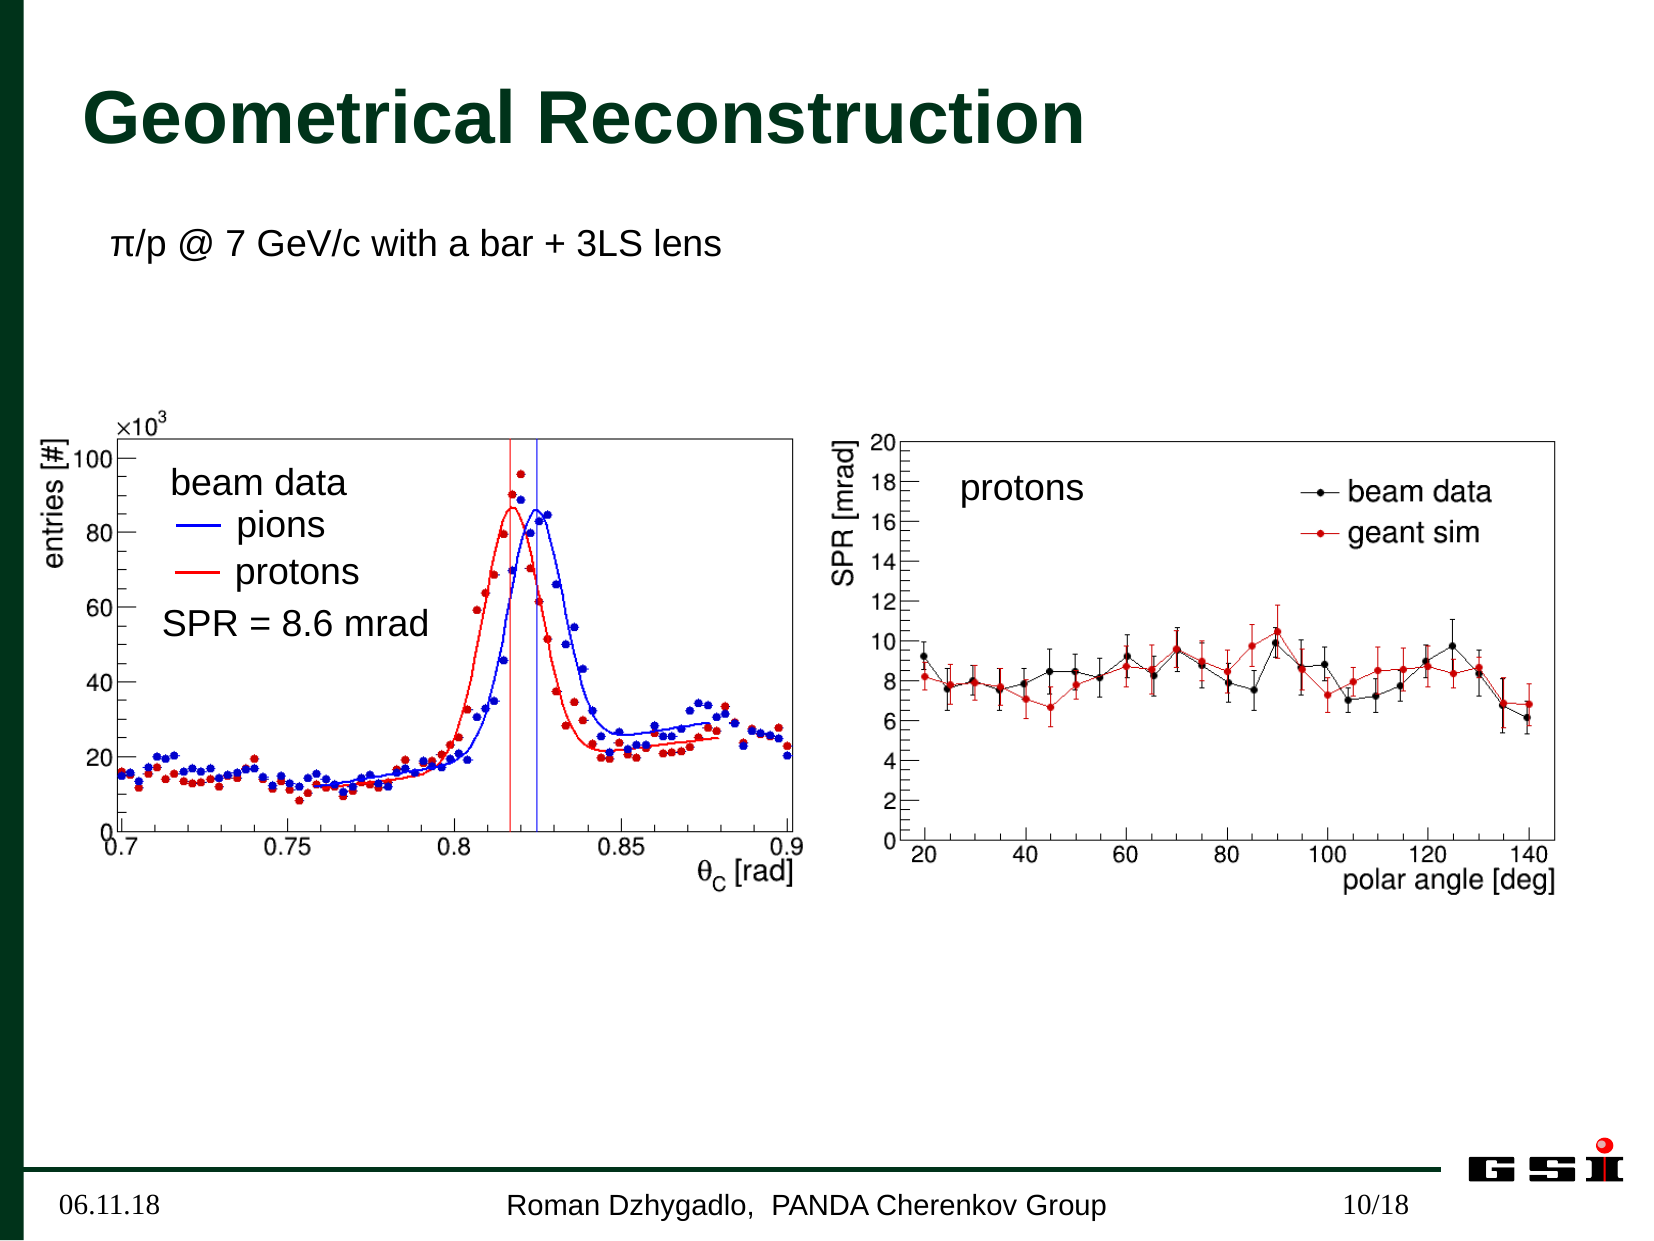

# Geometrical Reconstruction
π/p @ 7 GeV/c with a bar + 3LS lens
beam data
protons
 pions
 protons
SPR = 8.6 mrad
06.11.18
Roman Dzhygadlo, PANDA Cherenkov Group
10